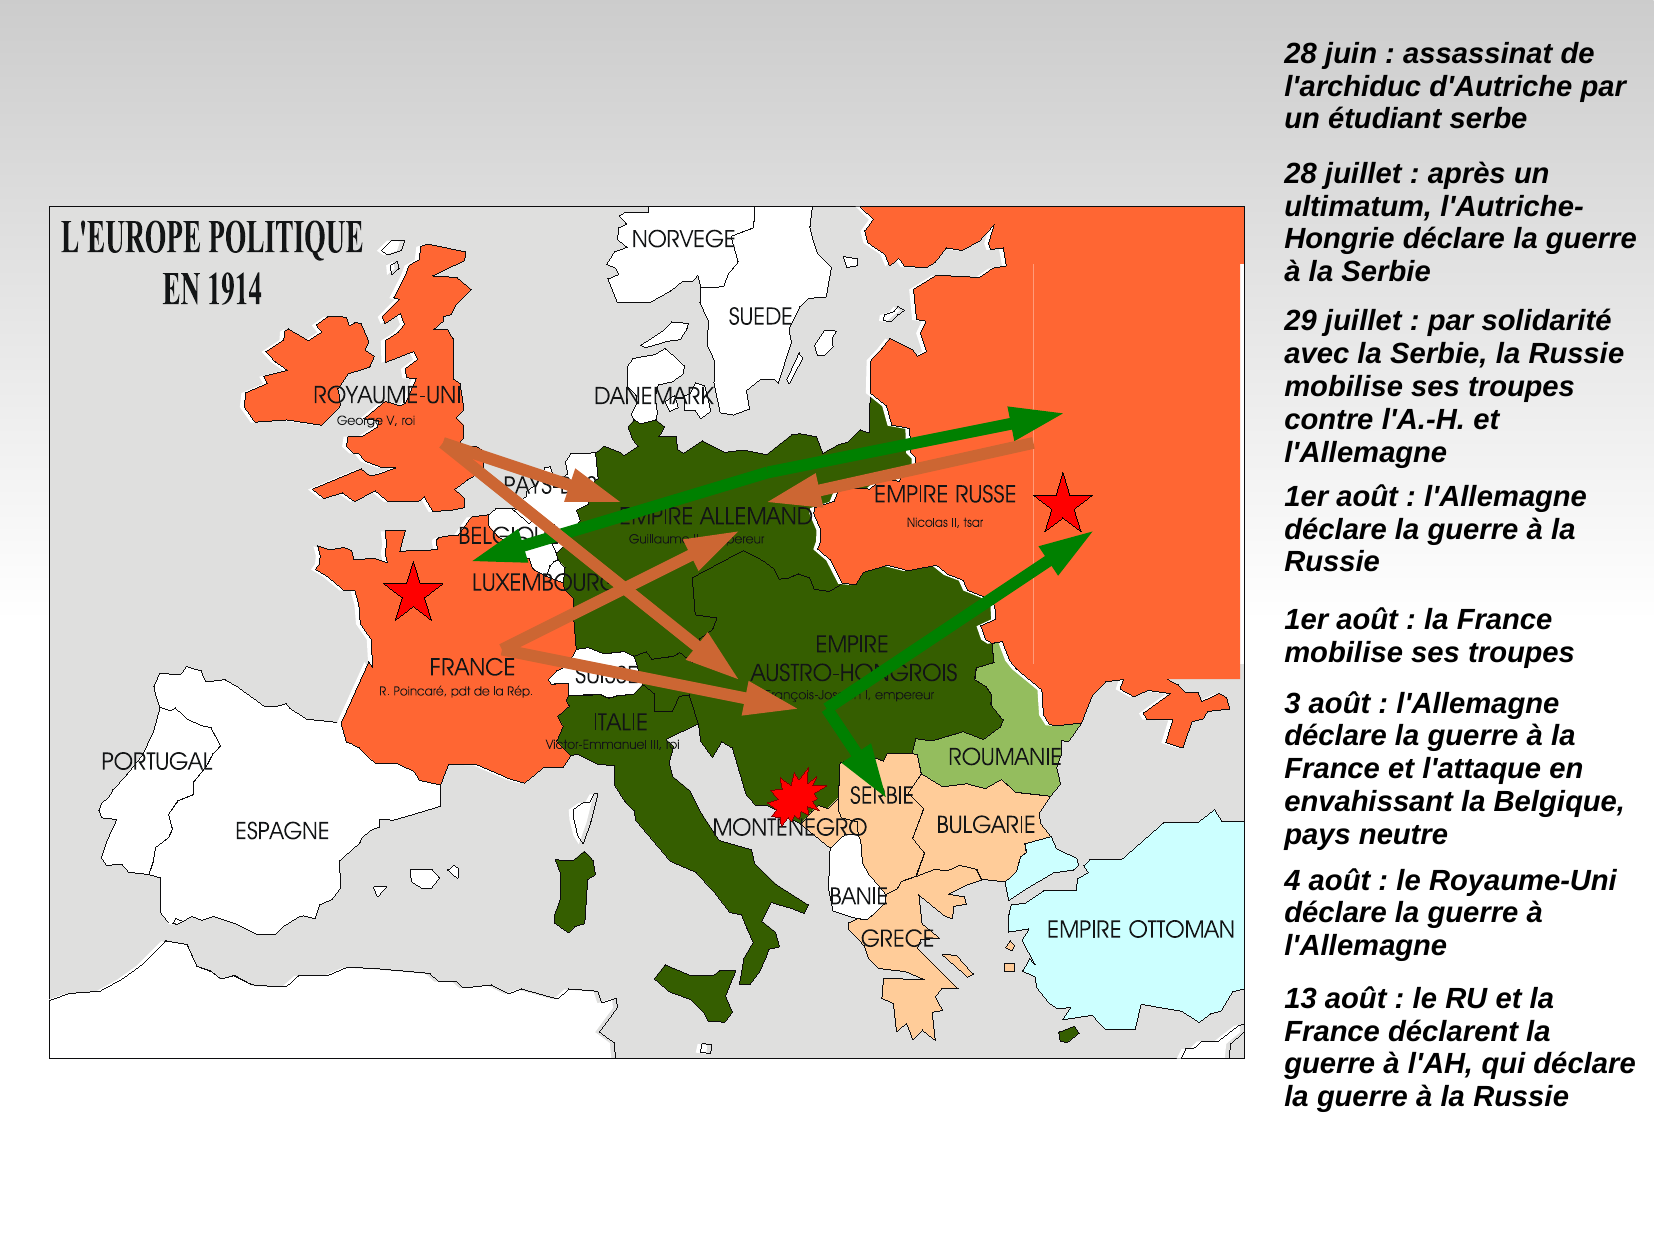

28 juin : assassinat de l'archiduc d'Autriche par un étudiant serbe
28 juillet : après un ultimatum, l'Autriche-Hongrie déclare la guerre à la Serbie
29 juillet : par solidarité avec la Serbie, la Russie mobilise ses troupes contre l'A.-H. et l'Allemagne
1er août : l'Allemagne déclare la guerre à la Russie
1er août : la France mobilise ses troupes
3 août : l'Allemagne déclare la guerre à la France et l'attaque en envahissant la Belgique, pays neutre
4 août : le Royaume-Uni déclare la guerre à l'Allemagne
13 août : le RU et la France déclarent la guerre à l'AH, qui déclare la guerre à la Russie